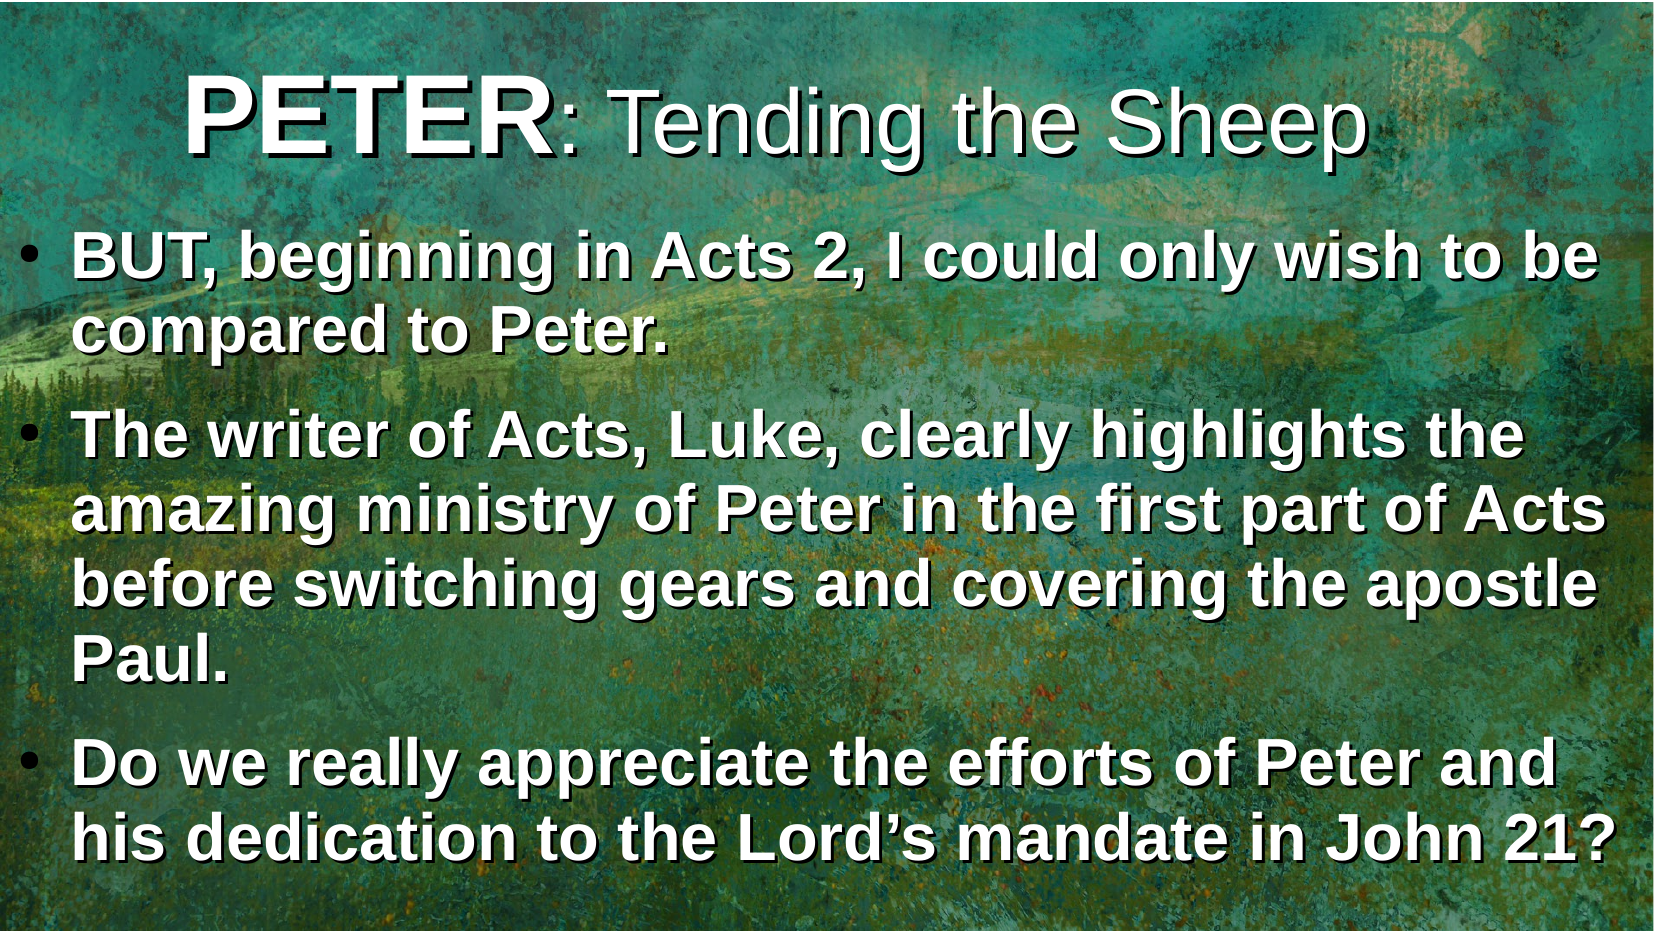

# PETER: Tending the Sheep
BUT, beginning in Acts 2, I could only wish to be compared to Peter.
The writer of Acts, Luke, clearly highlights the amazing ministry of Peter in the first part of Acts before switching gears and covering the apostle Paul.
Do we really appreciate the efforts of Peter and his dedication to the Lord’s mandate in John 21?